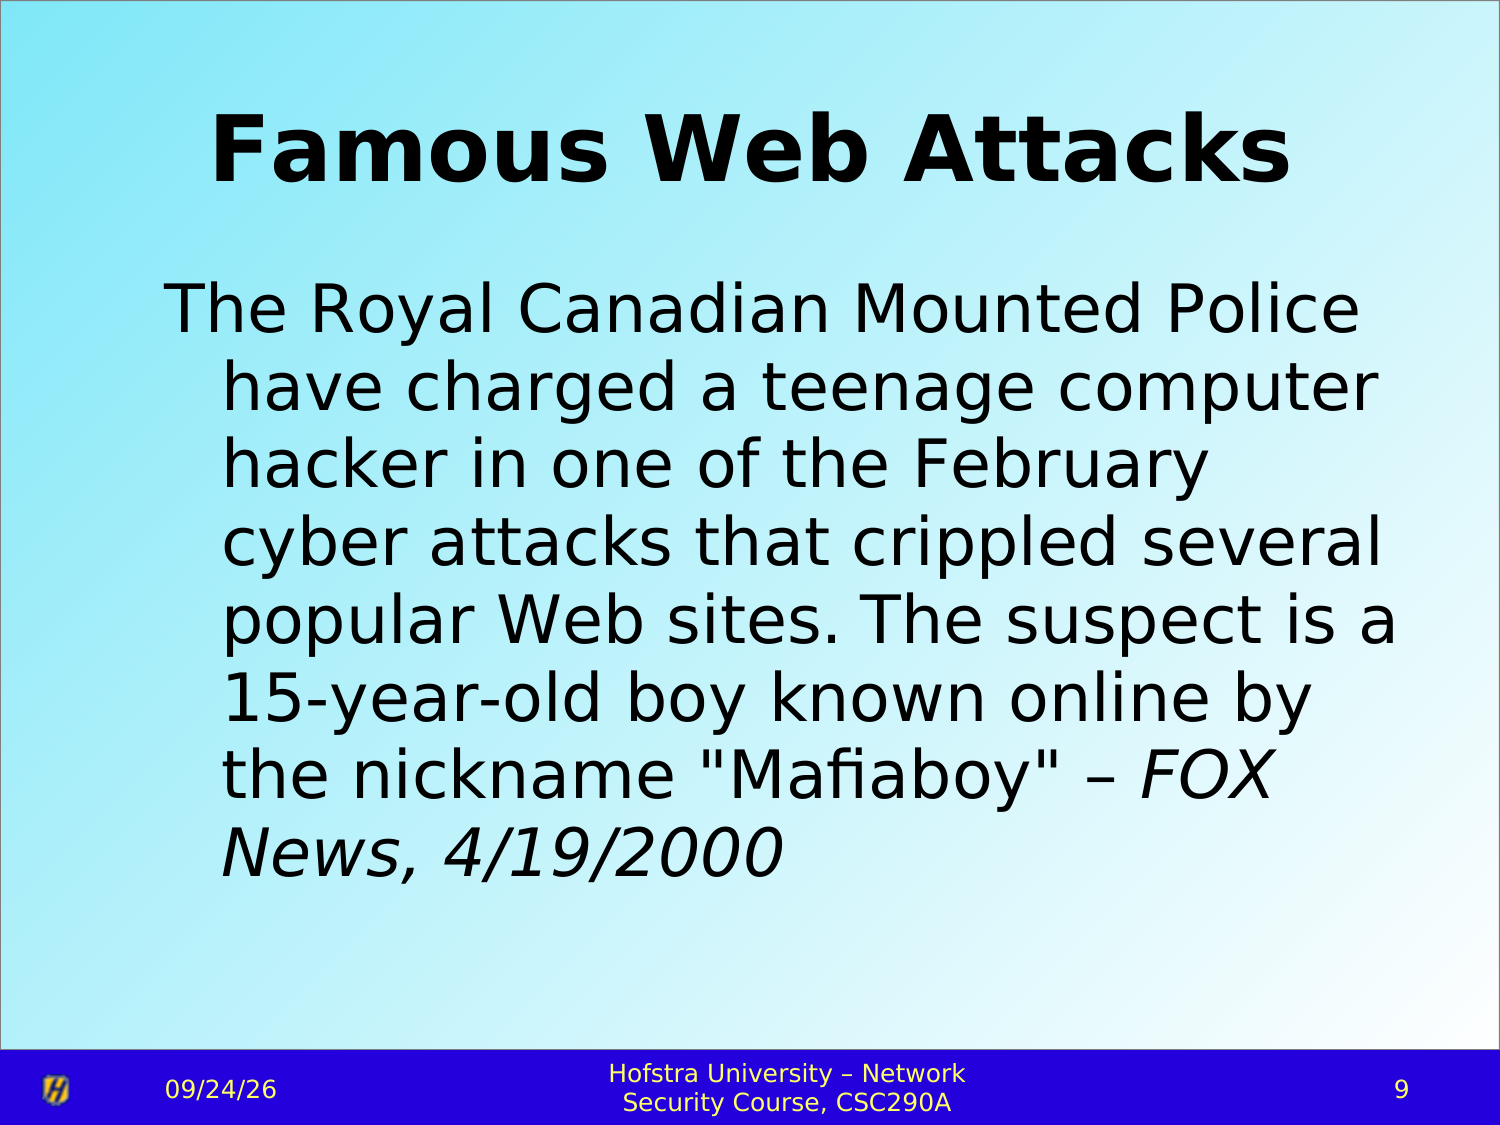

# Famous Web Attacks
The Royal Canadian Mounted Police have charged a teenage computer hacker in one of the February cyber attacks that crippled several popular Web sites. The suspect is a 15-year-old boy known online by the nickname "Mafiaboy" – FOX News, 4/19/2000
9